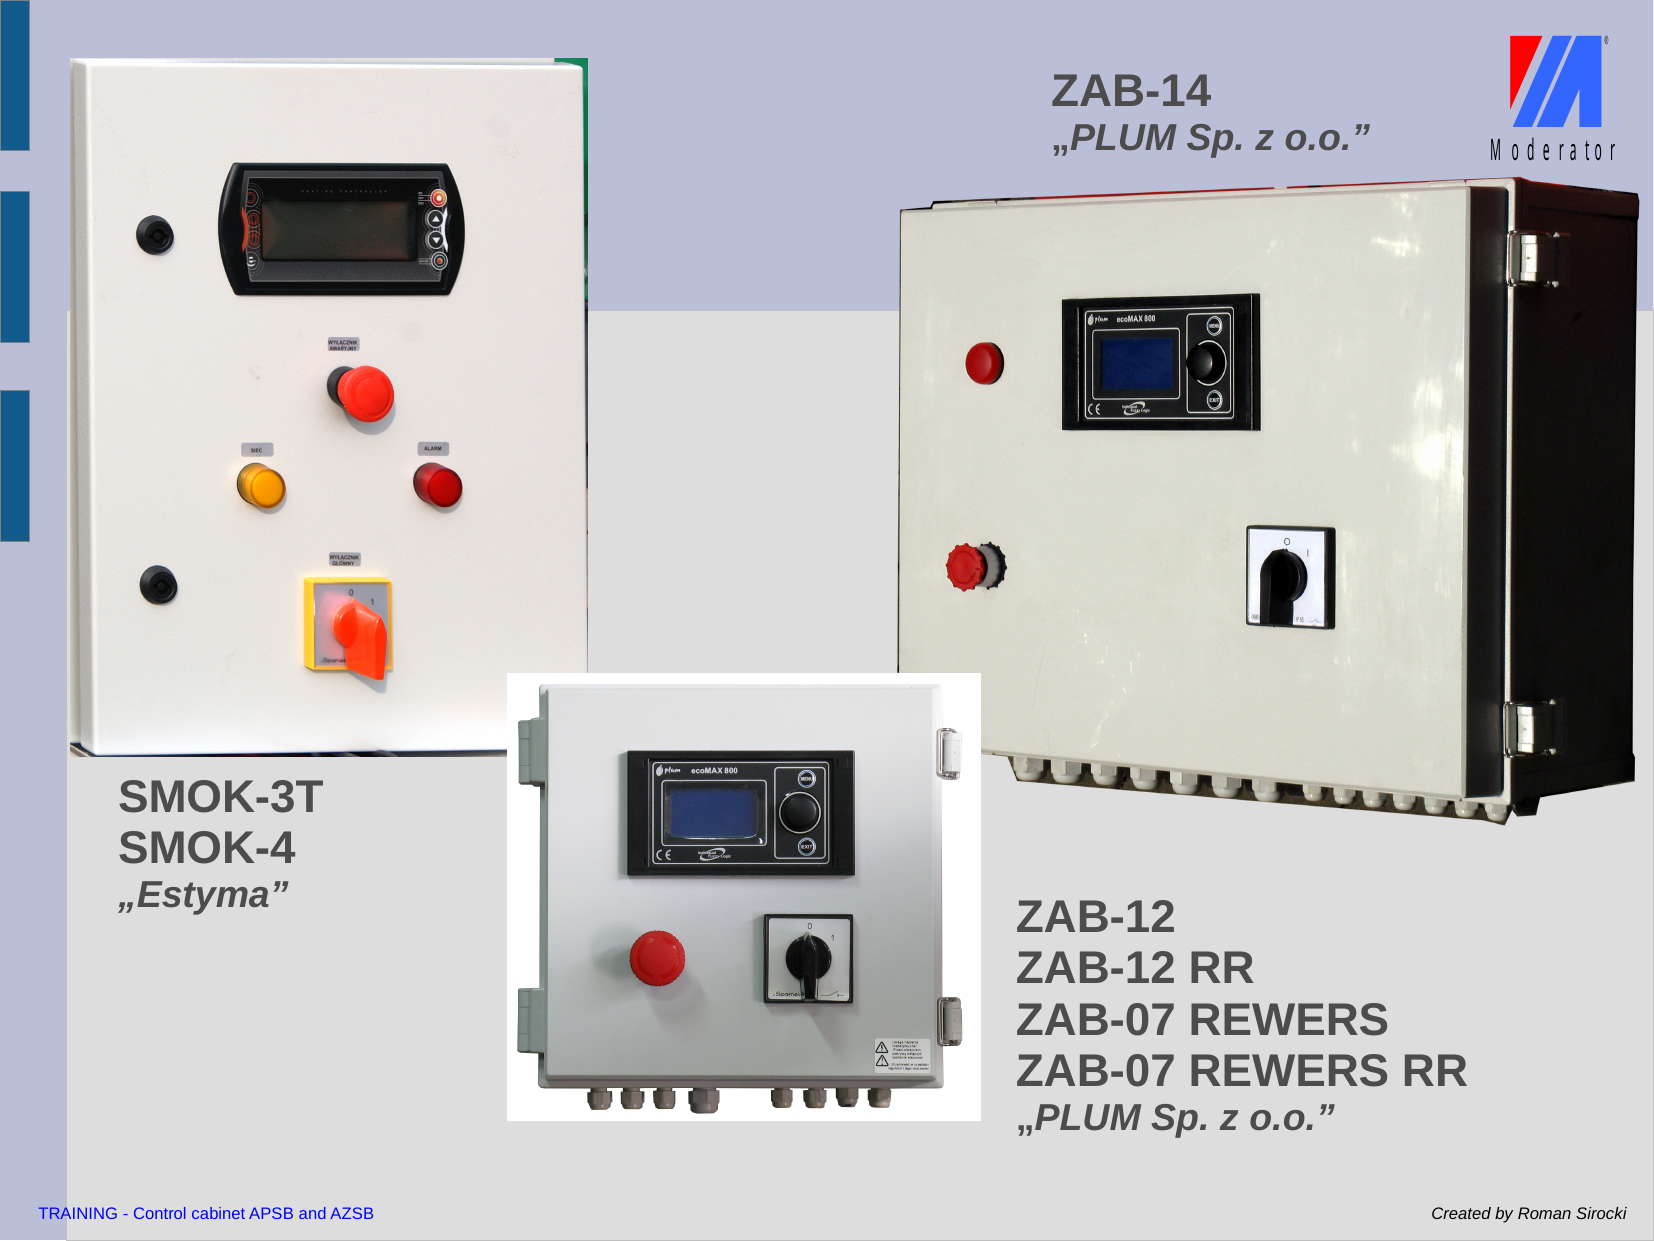

ZAB-14
„PLUM Sp. z o.o.”
SMOK-3T
SMOK-4
„Estyma”
# ZAB-12 ZAB-12 RR ZAB-07 REWERS ZAB-07 REWERS RR „PLUM Sp. z o.o.”
Created by Roman Sirocki
TRAINING - Control cabinet APSB and AZSB